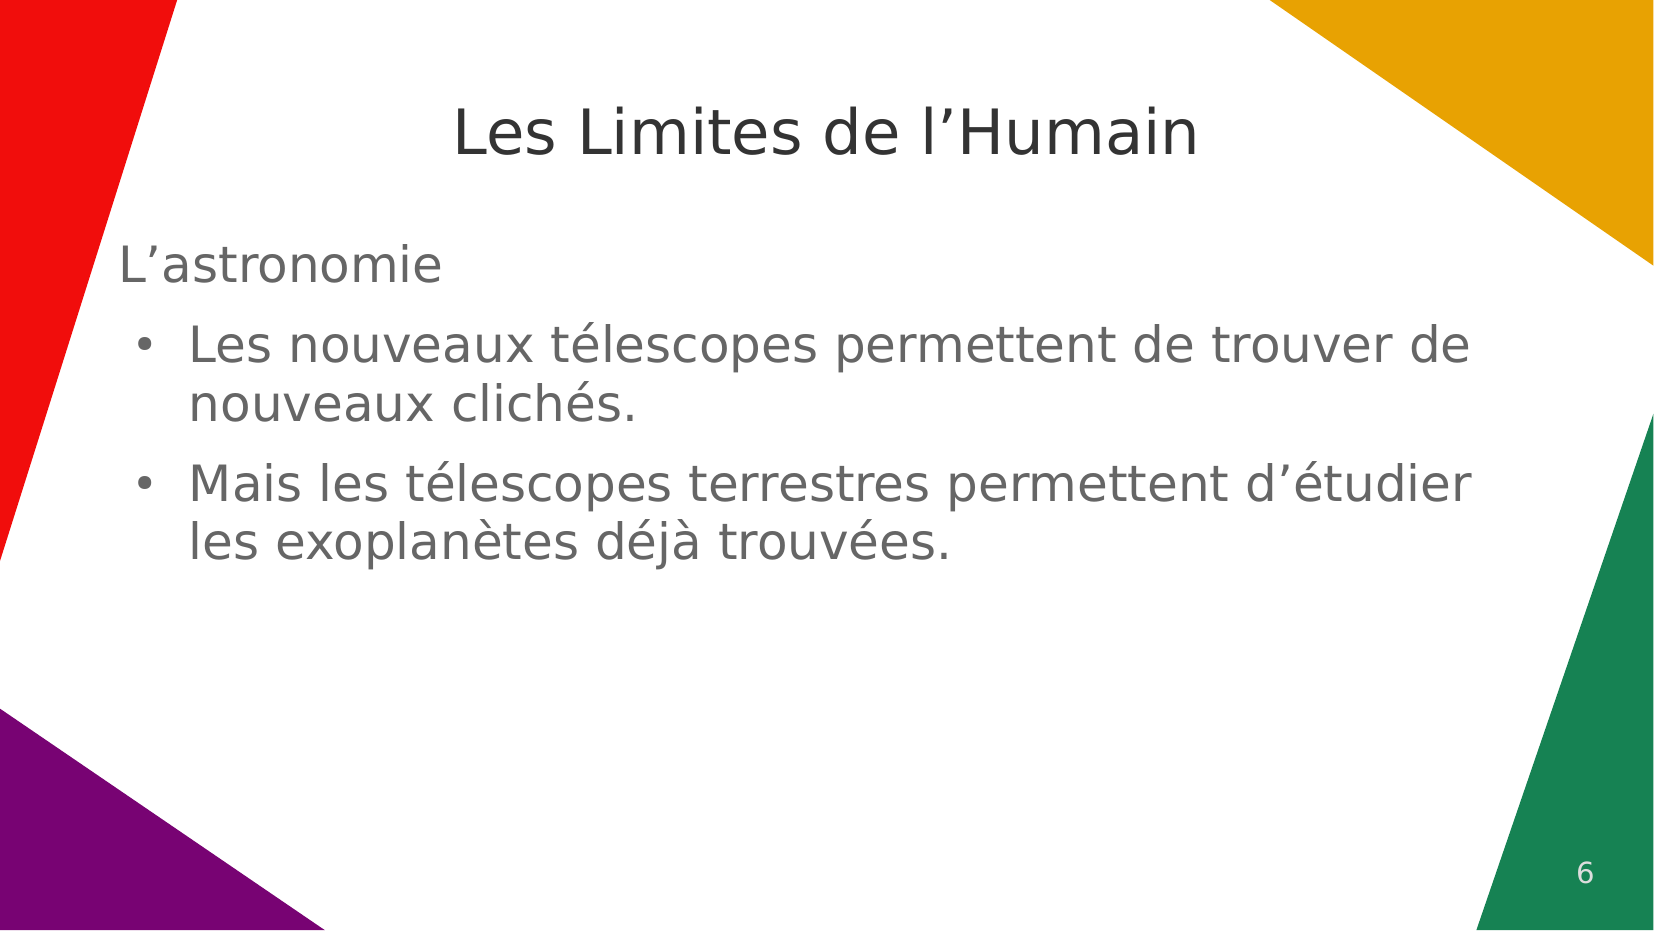

# Les Limites de l’Humain
L’astronomie
Les nouveaux télescopes permettent de trouver de nouveaux clichés.
Mais les télescopes terrestres permettent d’étudier les exoplanètes déjà trouvées.
6